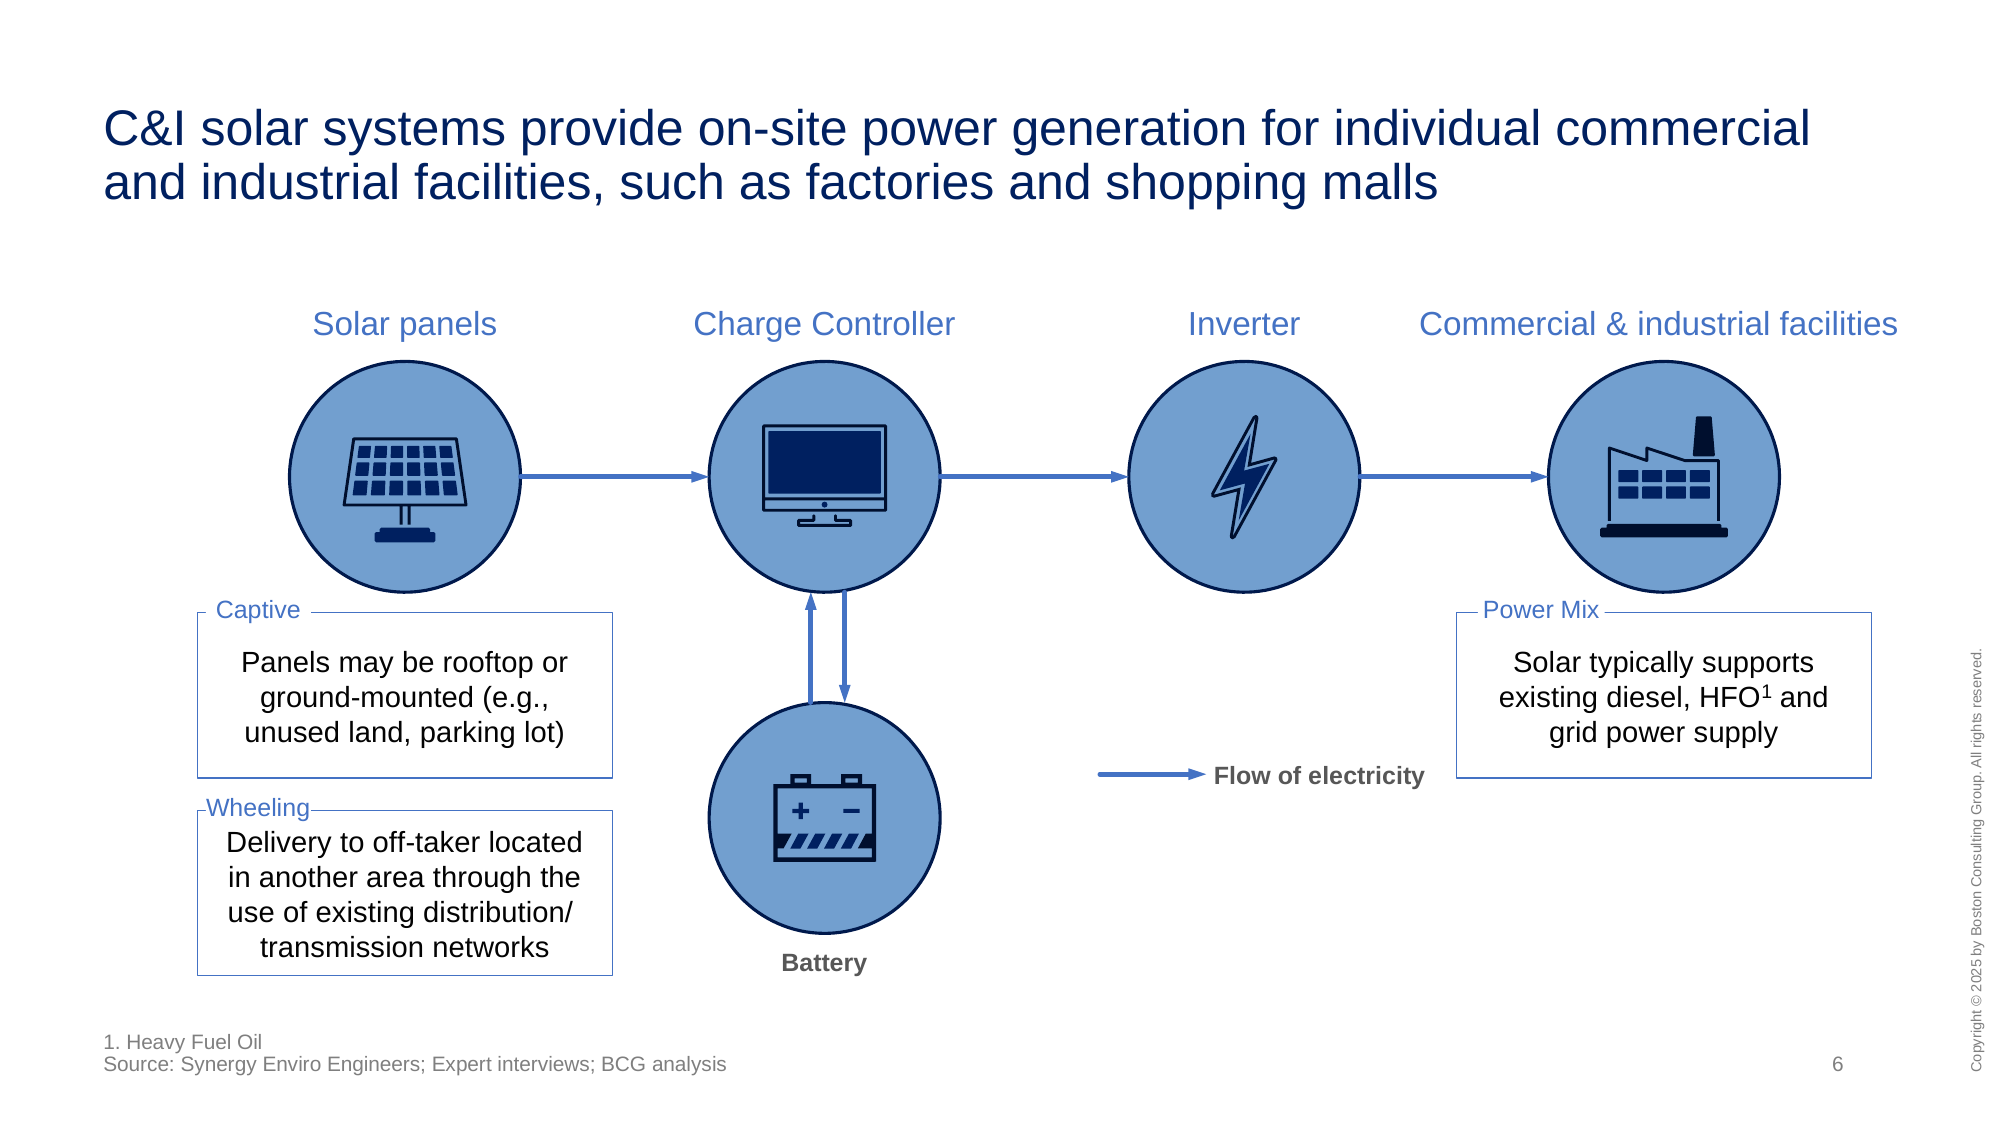

# C&I solar systems provide on-site power generation for individual commercial and industrial facilities, such as factories and shopping malls
Solar panels
Charge Controller
Inverter
Commercial & industrial facilities
Captive
Power Mix
Panels may be rooftop or ground-mounted (e.g., unused land, parking lot)
Solar typically supports existing diesel, HFO1 and grid power supply
Flow of electricity
Wheeling
Delivery to off-taker located in another area through the use of existing distribution/ transmission networks
Battery
1. Heavy Fuel Oil
Source: Synergy Enviro Engineers; Expert interviews; BCG analysis